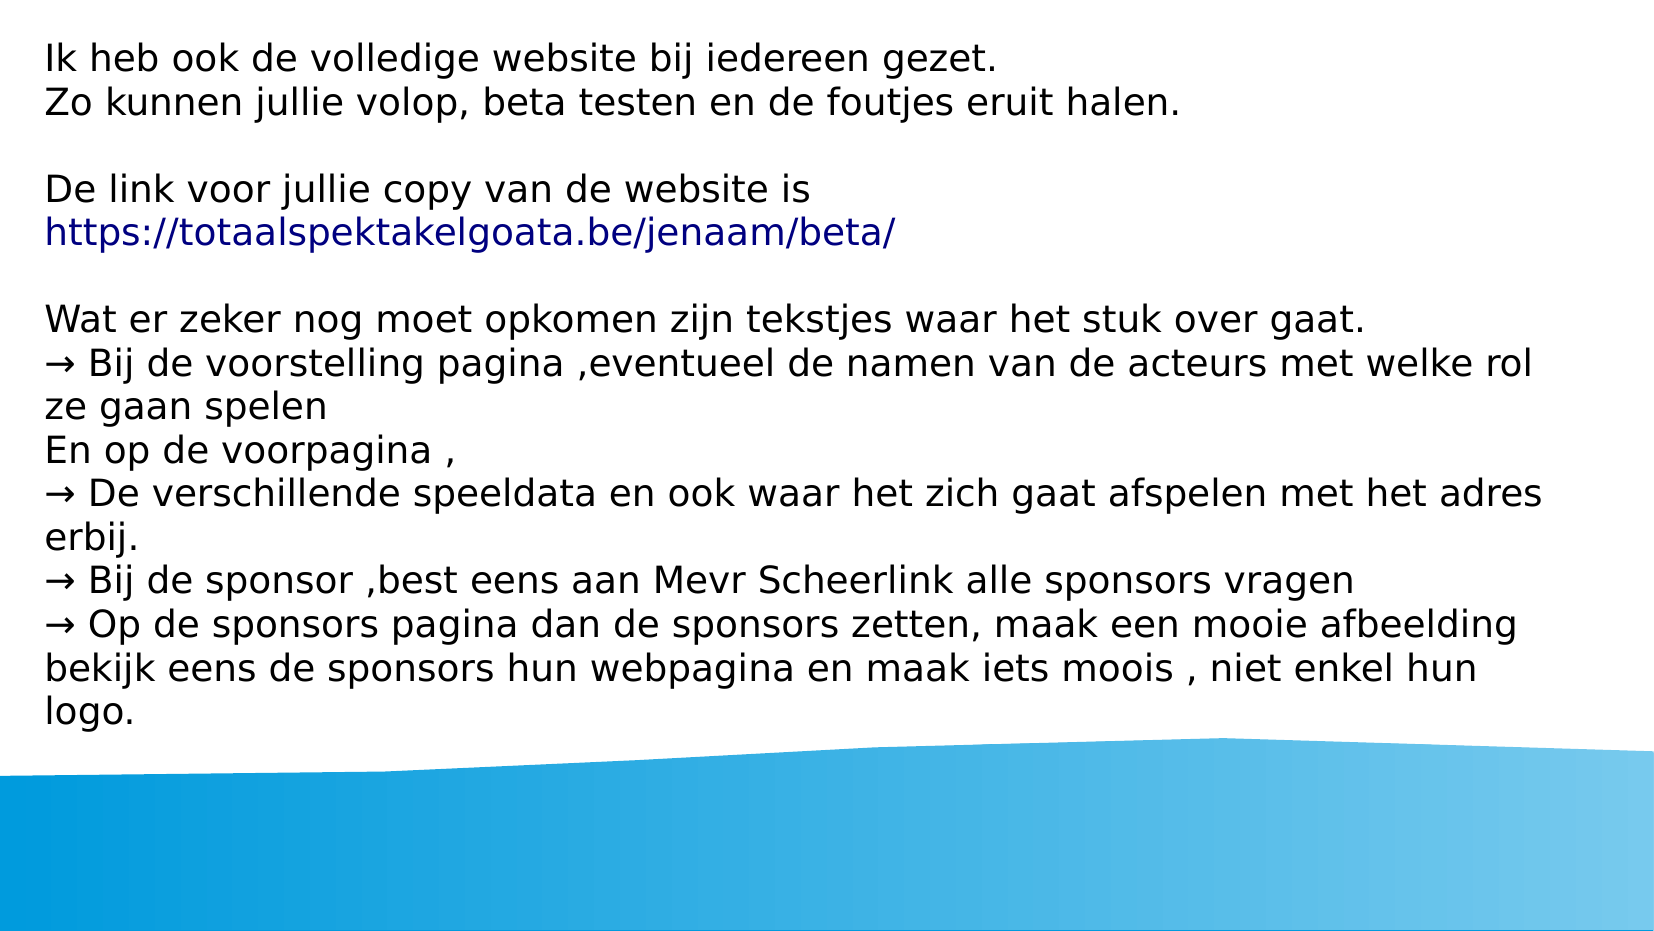

Ik heb ook de volledige website bij iedereen gezet.
Zo kunnen jullie volop, beta testen en de foutjes eruit halen.
De link voor jullie copy van de website is
https://totaalspektakelgoata.be/jenaam/beta/
Wat er zeker nog moet opkomen zijn tekstjes waar het stuk over gaat.
→ Bij de voorstelling pagina ,eventueel de namen van de acteurs met welke rol ze gaan spelen
En op de voorpagina ,
→ De verschillende speeldata en ook waar het zich gaat afspelen met het adres erbij.
→ Bij de sponsor ,best eens aan Mevr Scheerlink alle sponsors vragen
→ Op de sponsors pagina dan de sponsors zetten, maak een mooie afbeelding bekijk eens de sponsors hun webpagina en maak iets moois , niet enkel hun logo.